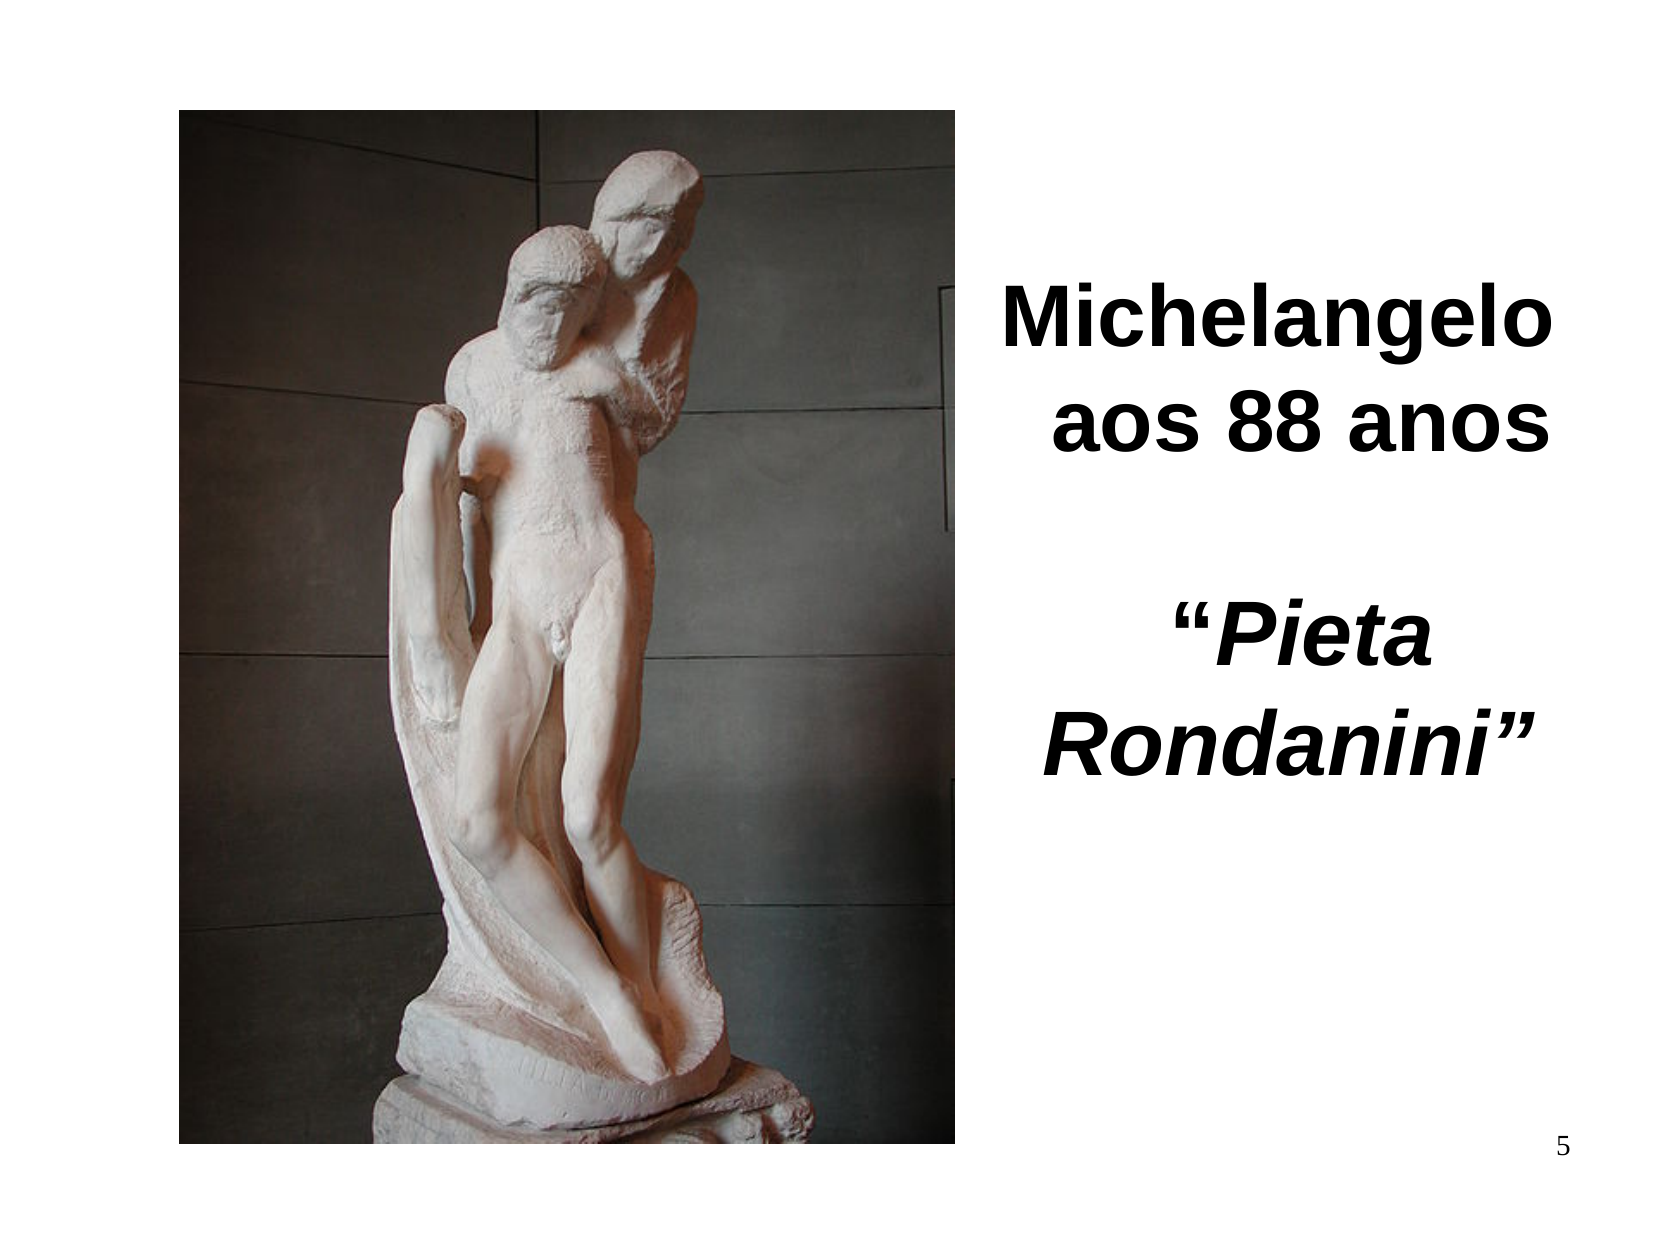

# Michelangelo aos 88 anos “Pieta Rondanini”
5